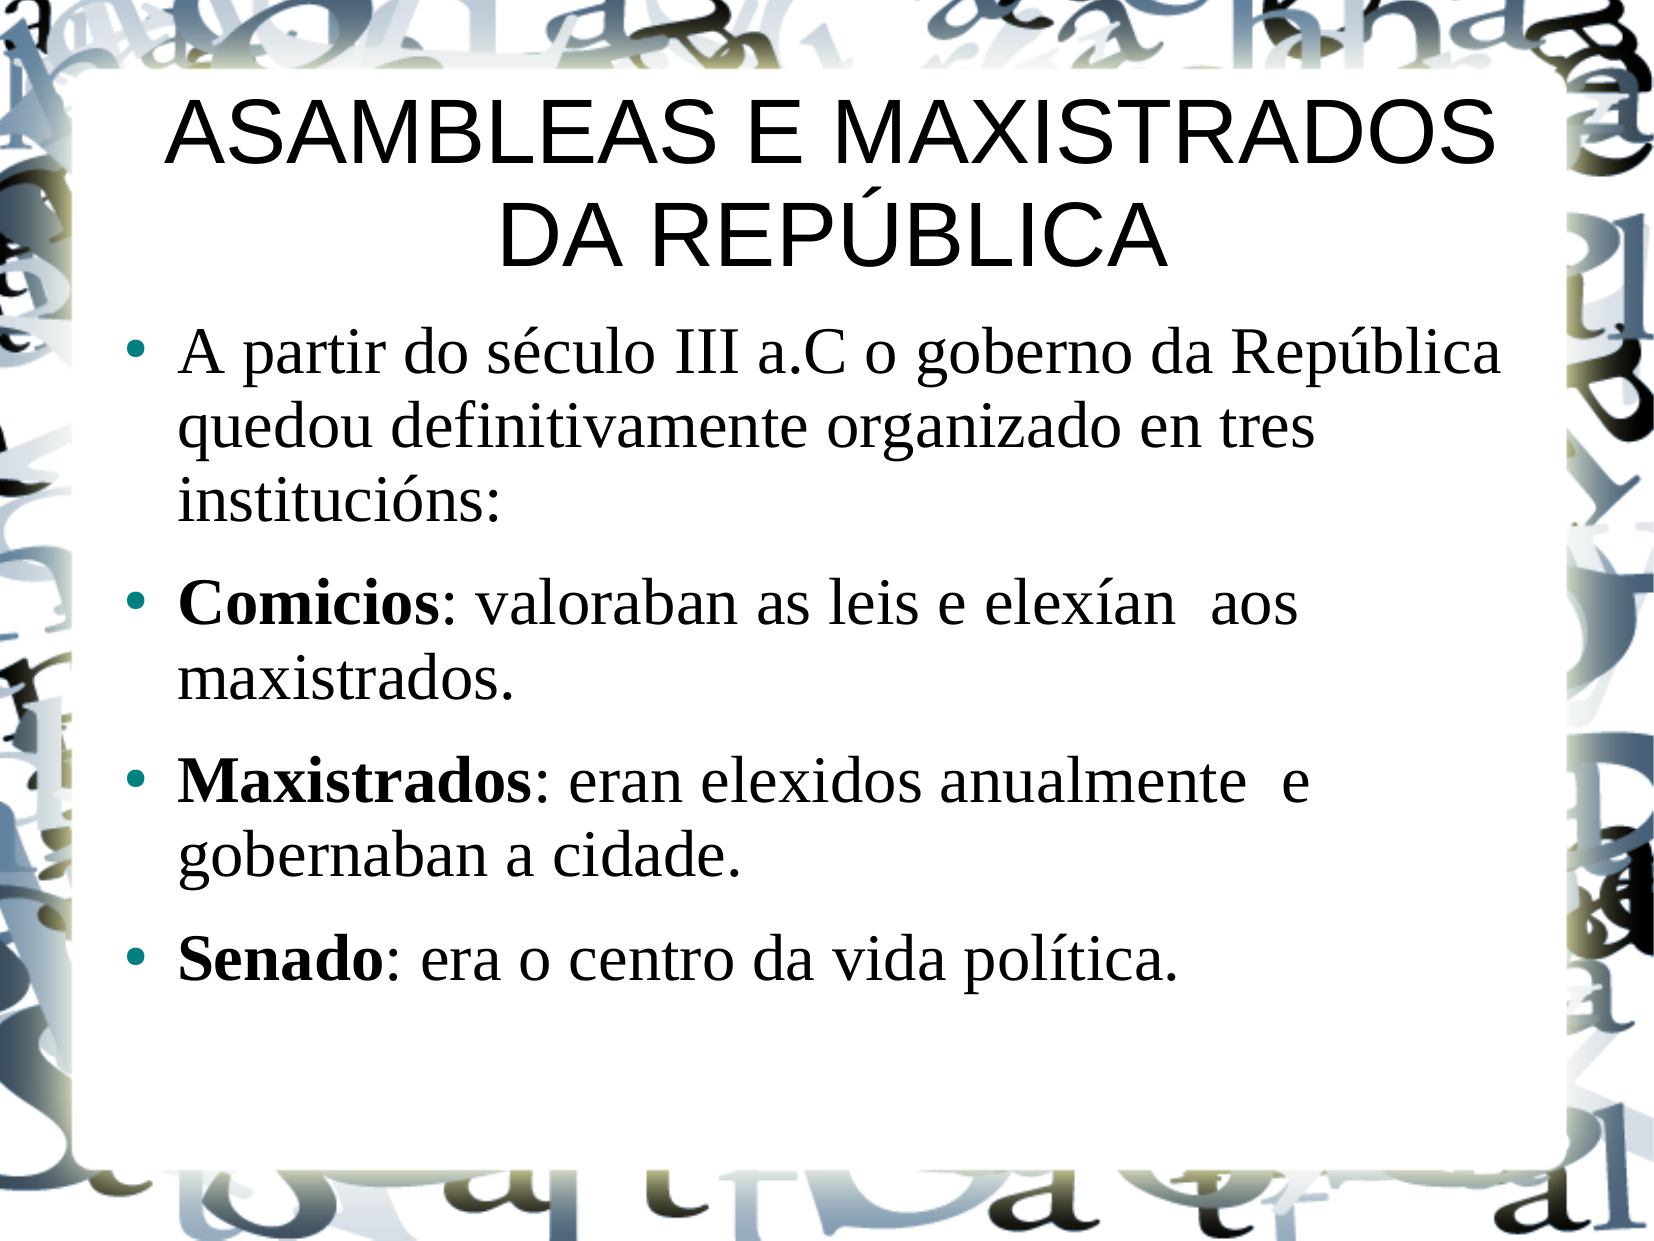

# ASAMBLEAS E MAXISTRADOS DA REPÚBLICA
A partir do século III a.C o goberno da República quedou definitivamente organizado en tres institucións:
Comicios: valoraban as leis e elexían aos maxistrados.
Maxistrados: eran elexidos anualmente e gobernaban a cidade.
Senado: era o centro da vida política.